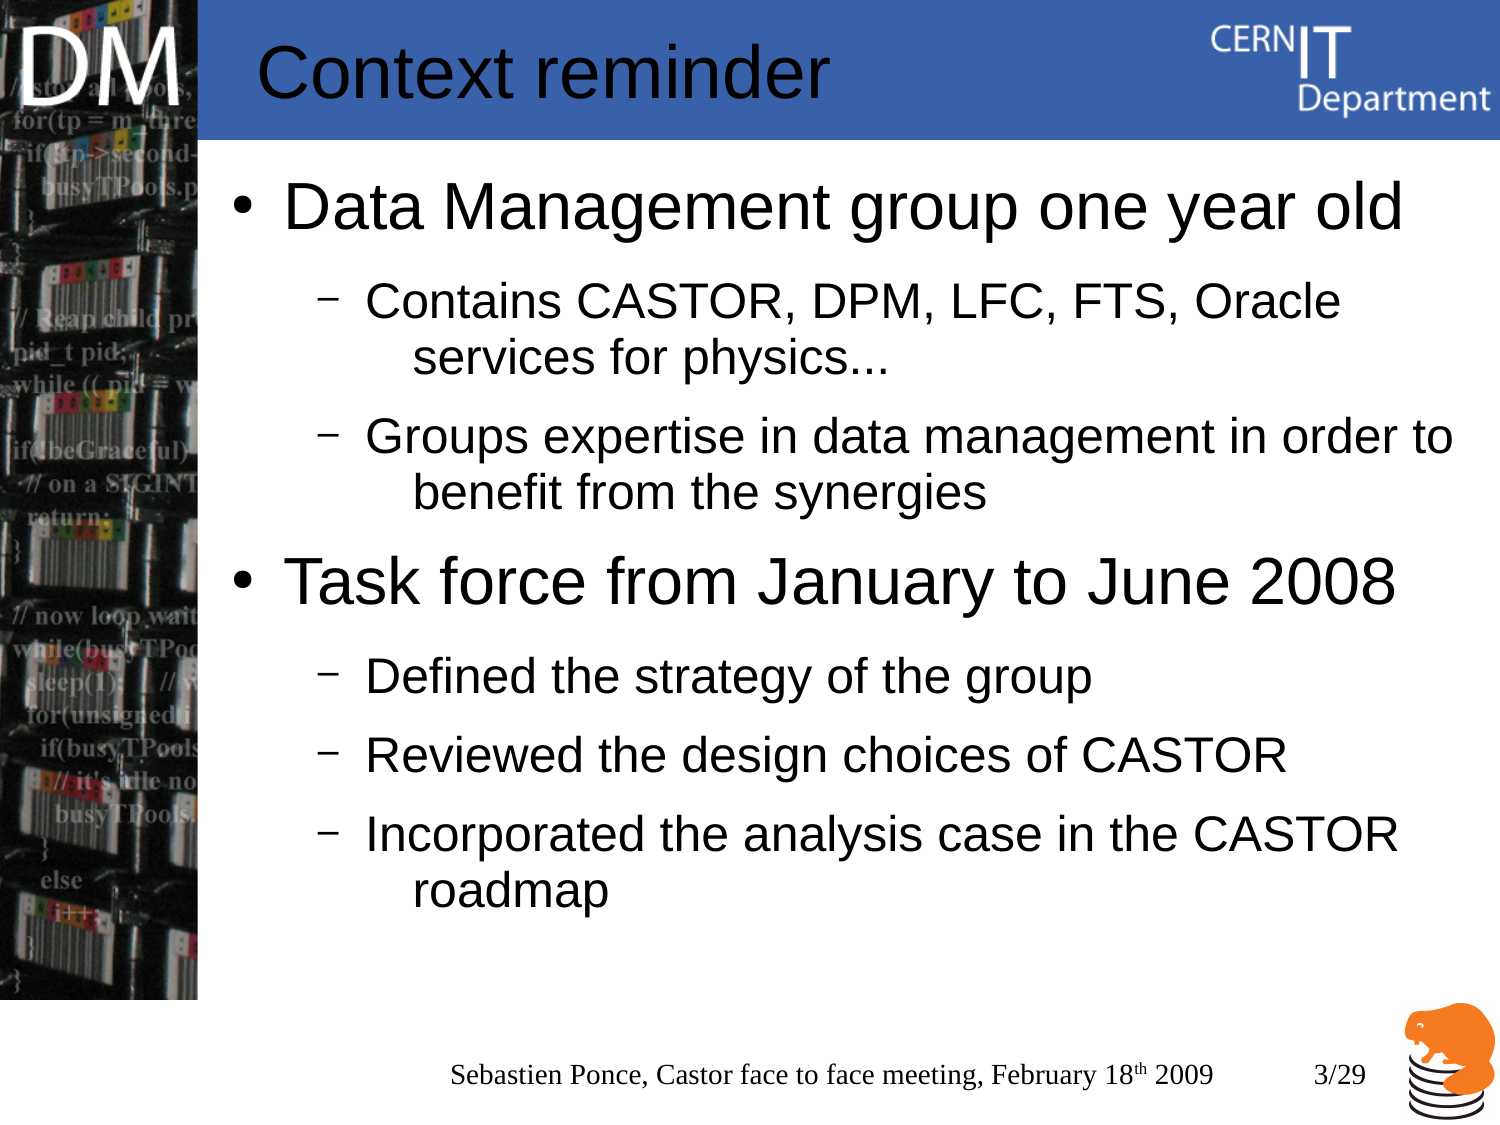

# Context reminder
Data Management group one year old
Contains CASTOR, DPM, LFC, FTS, Oracle services for physics...
Groups expertise in data management in order to benefit from the synergies
Task force from January to June 2008
Defined the strategy of the group
Reviewed the design choices of CASTOR
Incorporated the analysis case in the CASTOR roadmap